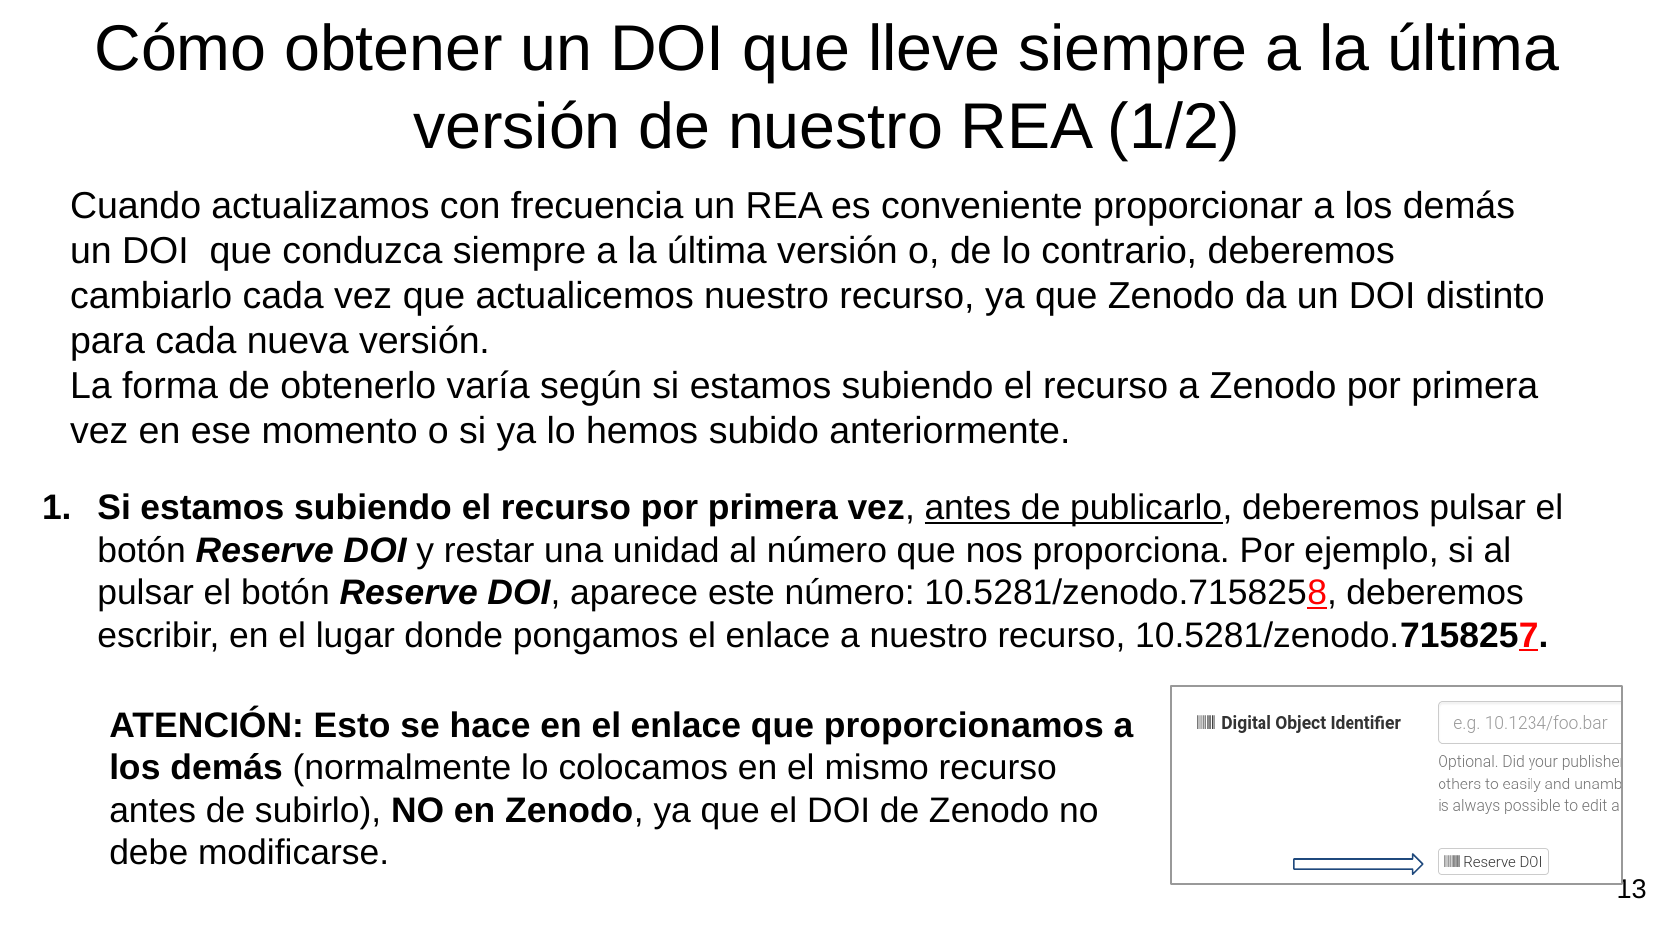

Cómo obtener un DOI que lleve siempre a la última versión de nuestro REA (1/2)
# Cuando actualizamos con frecuencia un REA es conveniente proporcionar a los demás un DOI que conduzca siempre a la última versión o, de lo contrario, deberemos cambiarlo cada vez que actualicemos nuestro recurso, ya que Zenodo da un DOI distinto para cada nueva versión.
La forma de obtenerlo varía según si estamos subiendo el recurso a Zenodo por primera vez en ese momento o si ya lo hemos subido anteriormente.
Si estamos subiendo el recurso por primera vez, antes de publicarlo, deberemos pulsar el botón Reserve DOI y restar una unidad al número que nos proporciona. Por ejemplo, si al pulsar el botón Reserve DOI, aparece este número: 10.5281/zenodo.7158258, deberemos escribir, en el lugar donde pongamos el enlace a nuestro recurso, 10.5281/zenodo.7158257.
ATENCIÓN: Esto se hace en el enlace que proporcionamos a los demás (normalmente lo colocamos en el mismo recurso antes de subirlo), NO en Zenodo, ya que el DOI de Zenodo no debe modificarse.